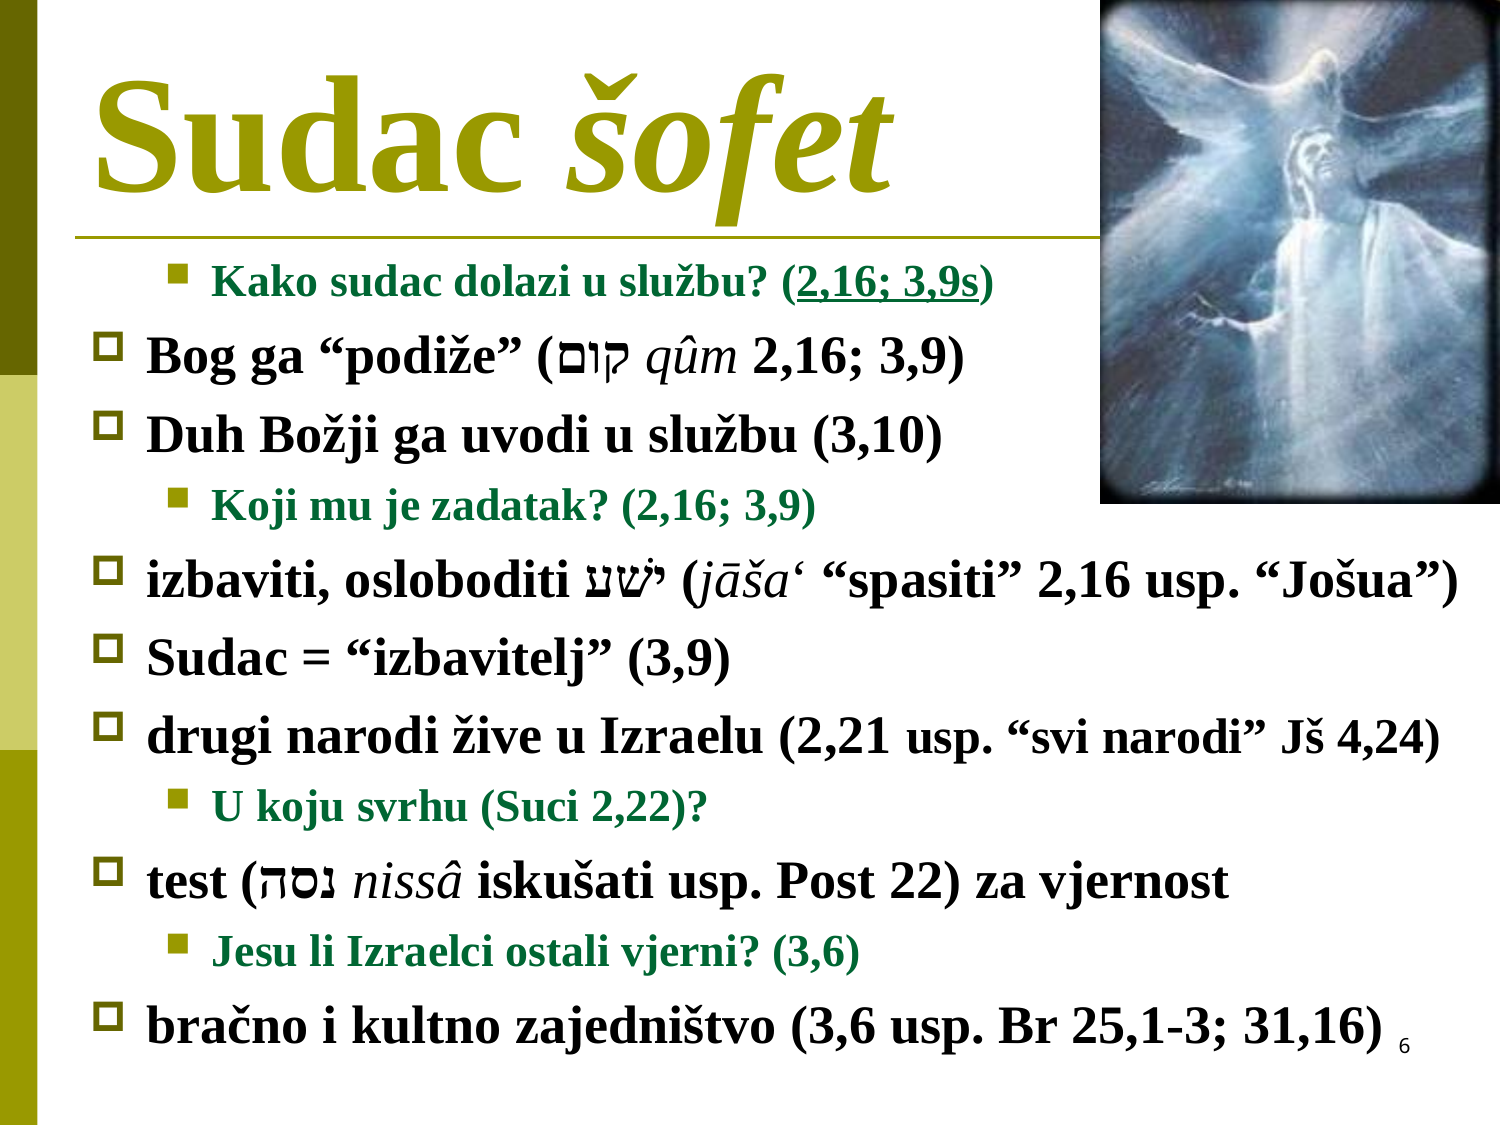

# Sudac šofet
Kako sudac dolazi u službu? (2,16; 3,9s)
Bog ga “podiže” (קום qûm 2,16; 3,9)
Duh Božji ga uvodi u službu (3,10)
Koji mu je zadatak? (2,16; 3,9)
izbaviti, osloboditi ישׁע (jāša‘ “spasiti” 2,16 usp. “Jošua”)
Sudac = “izbavitelj” (3,9)
drugi narodi žive u Izraelu (2,21 usp. “svi narodi” Jš 4,24)
U koju svrhu (Suci 2,22)?
test (נסה nissâ iskušati usp. Post 22) za vjernost
Jesu li Izraelci ostali vjerni? (3,6)
bračno i kultno zajedništvo (3,6 usp. Br 25,1-3; 31,16)